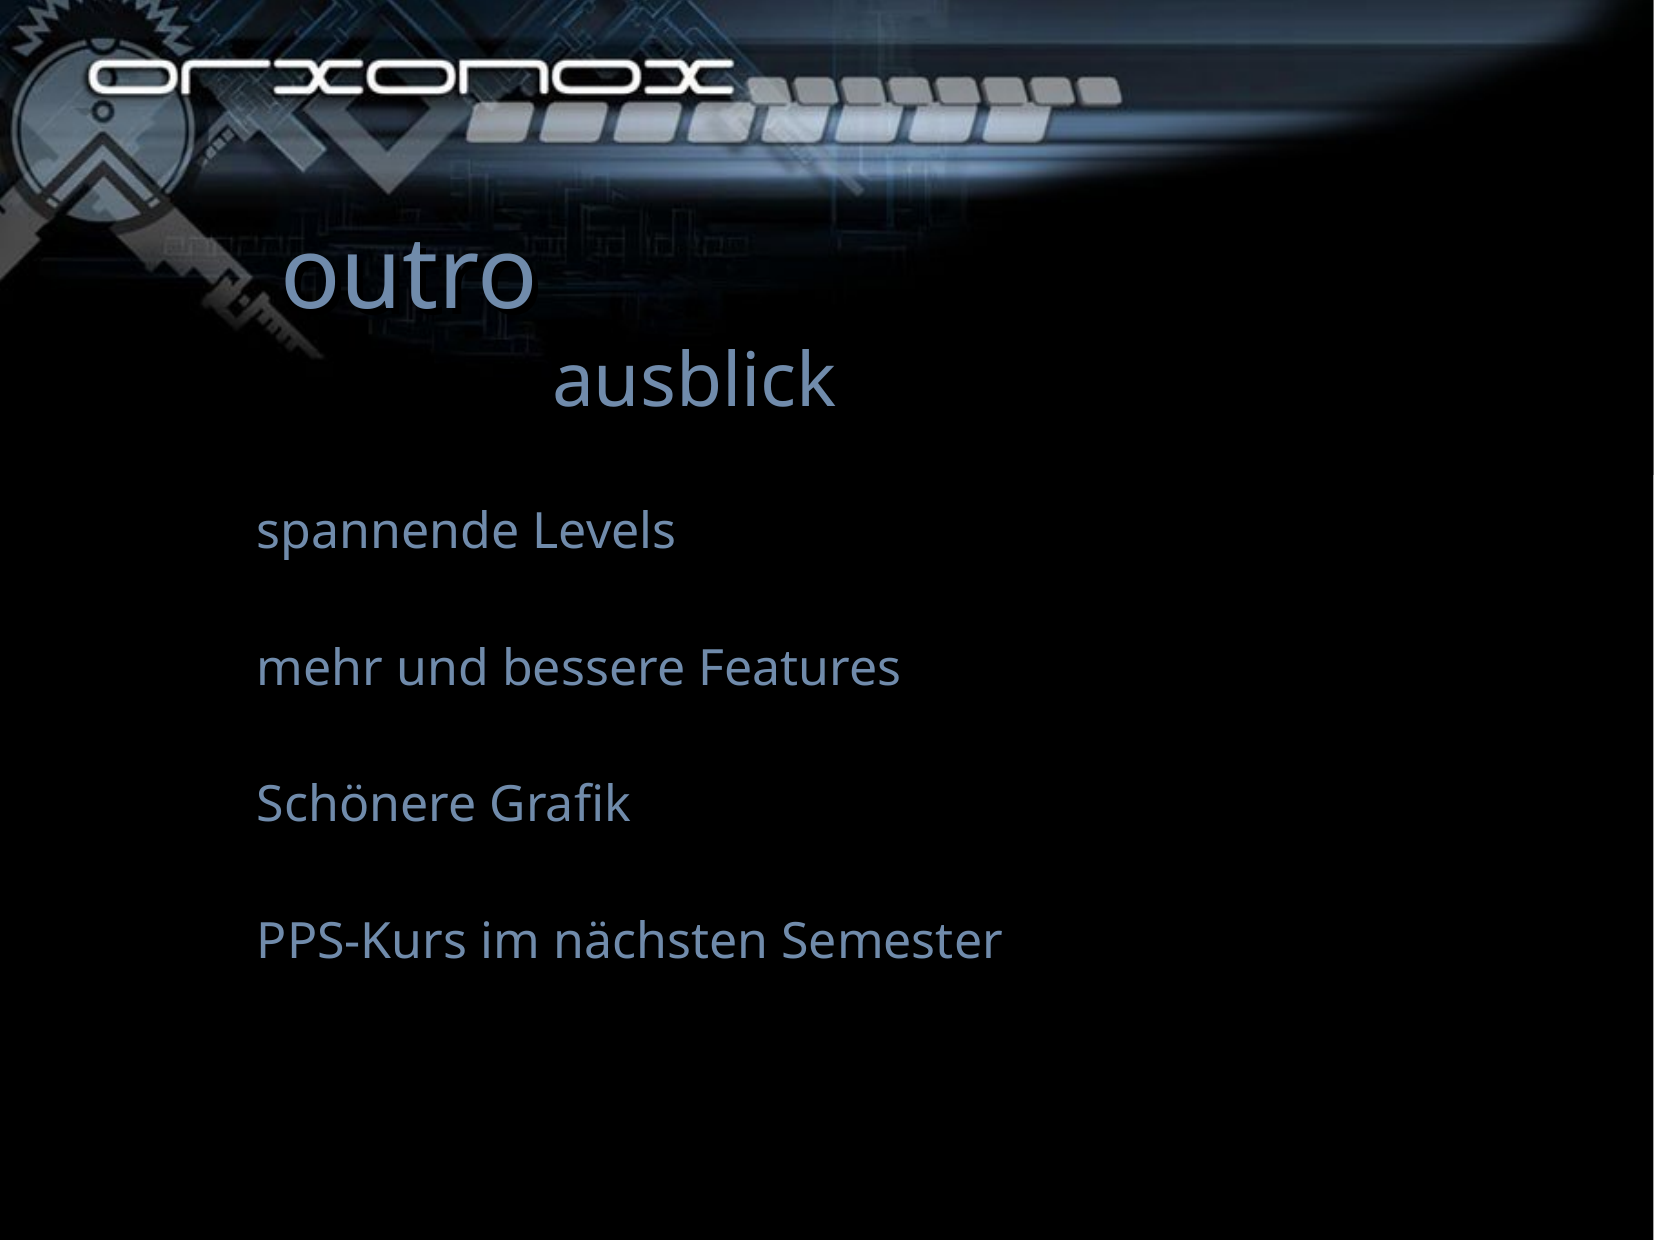

outro
ausblick
spannende Levels
mehr und bessere Features
Schönere Grafik
PPS-Kurs im nächsten Semester